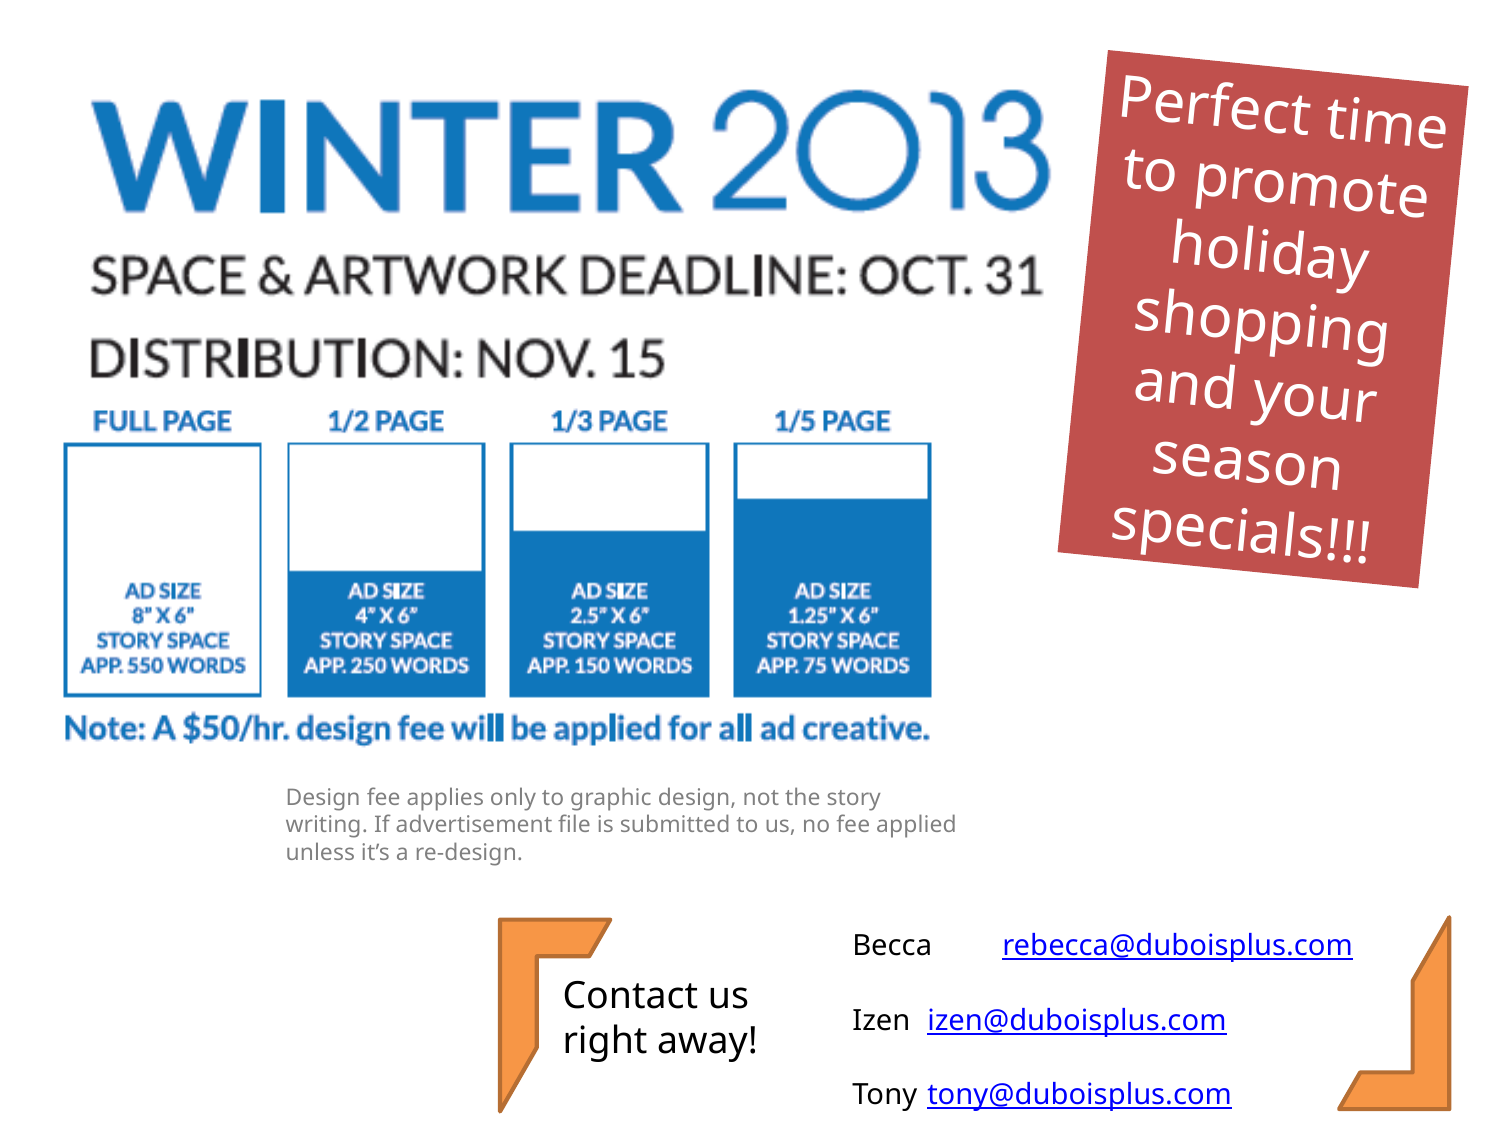

Perfect time to promote holiday shopping and your season specials!!!
Design fee applies only to graphic design, not the story writing. If advertisement file is submitted to us, no fee applied unless it’s a re-design.
Becca 	rebecca@duboisplus.com
Izen	izen@duboisplus.com
Tony	tony@duboisplus.com
Contact us
right away!